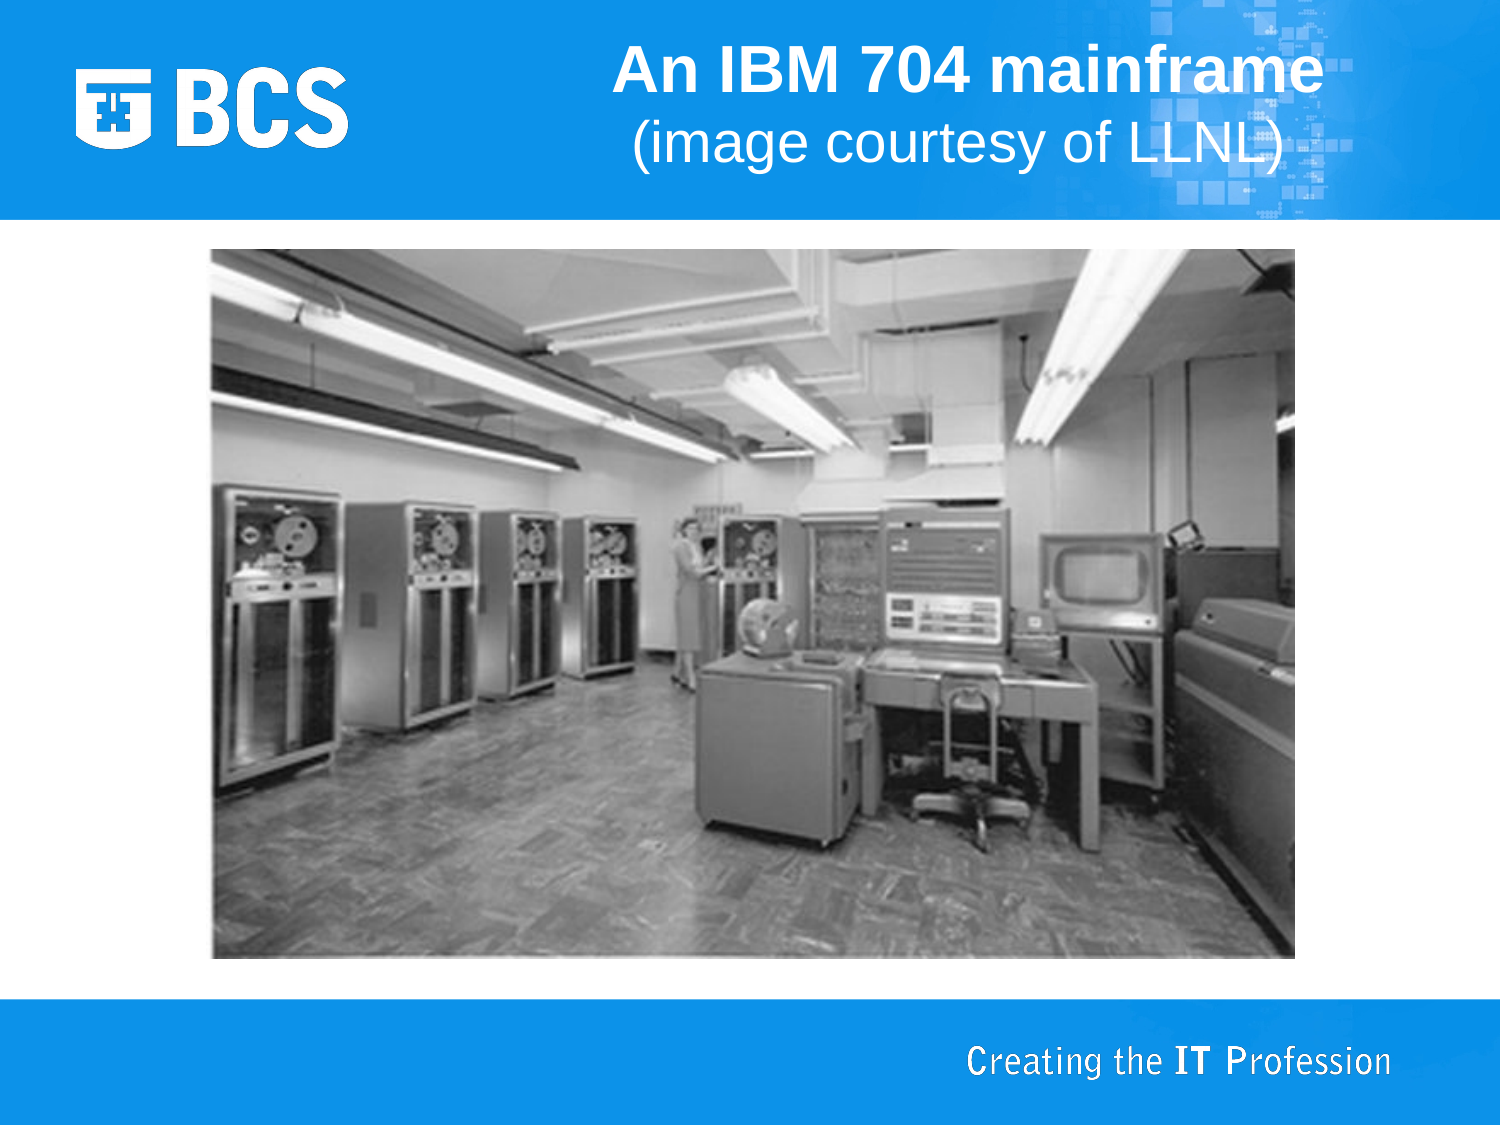

# An IBM 704 mainframe (image courtesy of LLNL)